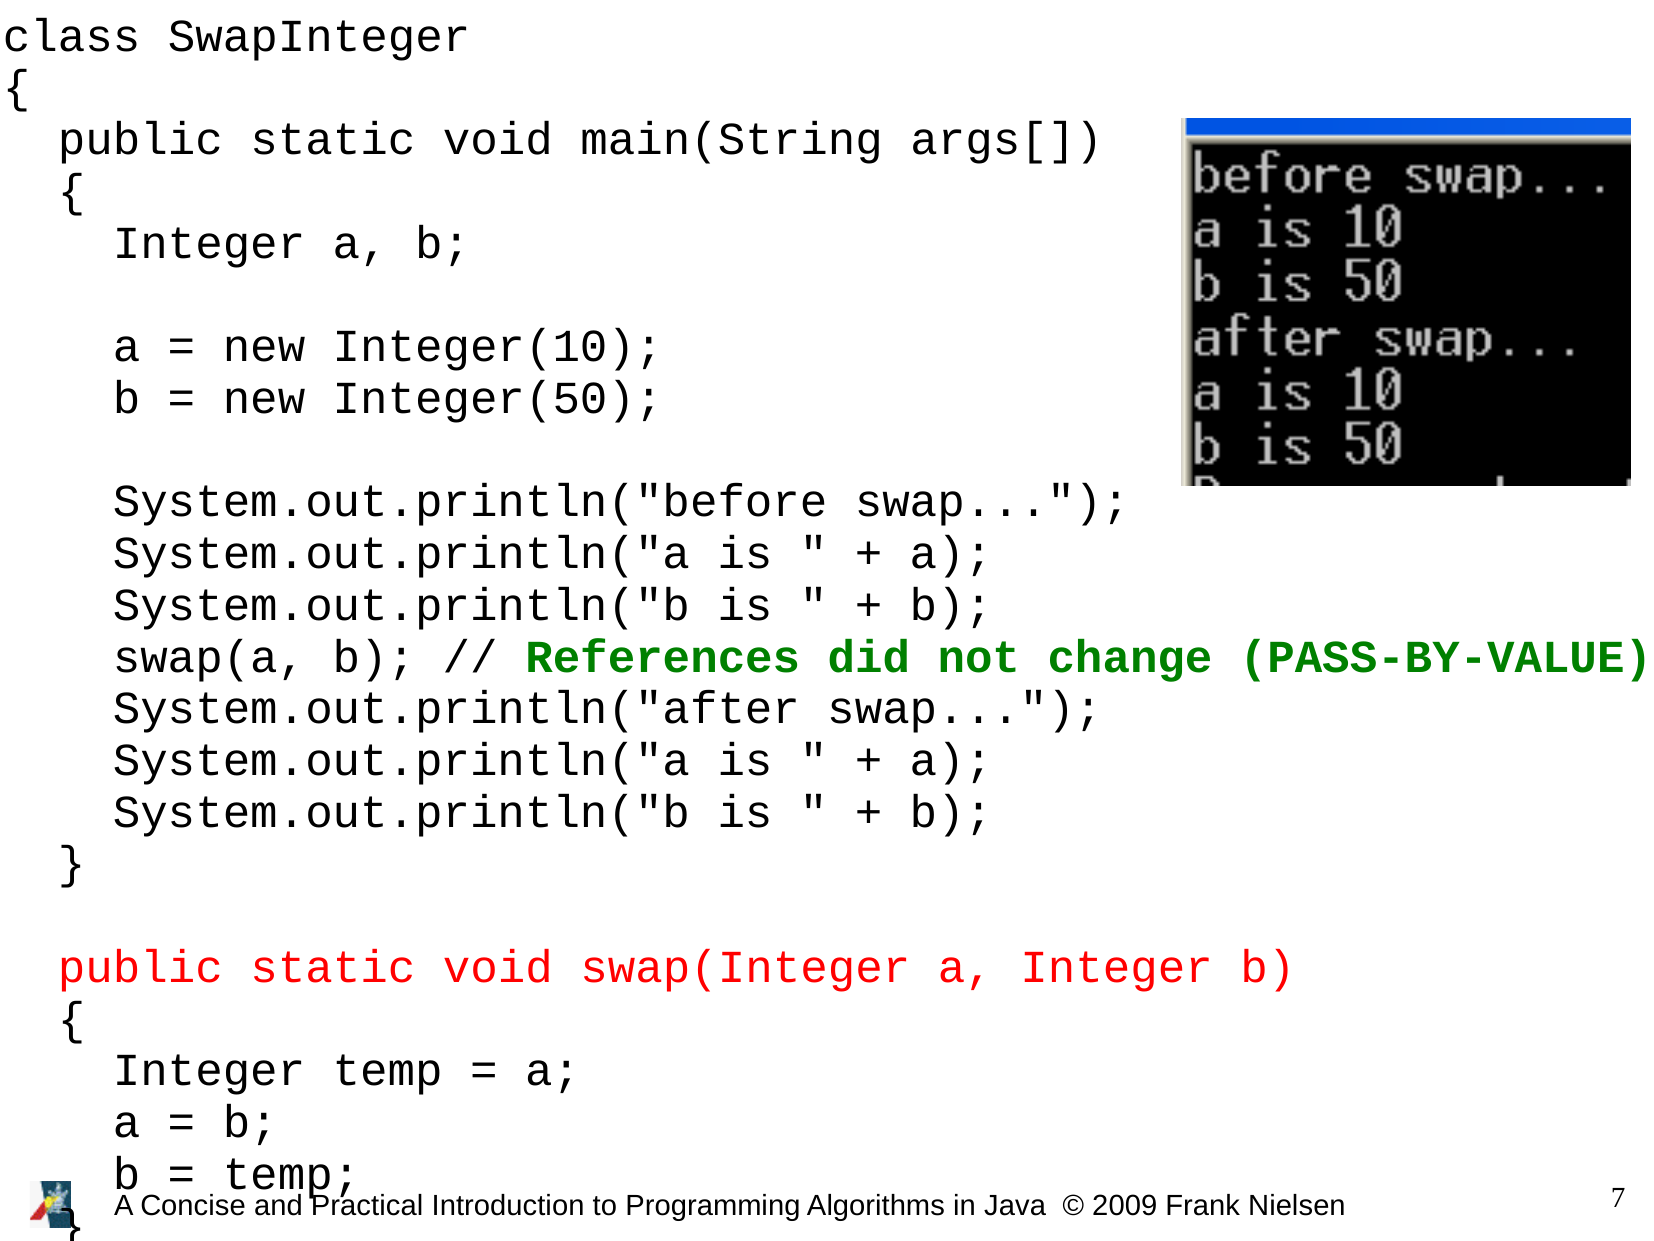

class SwapInteger
{
 public static void main(String args[])
 {
 Integer a, b;
 a = new Integer(10);
 b = new Integer(50);
 System.out.println("before swap...");
 System.out.println("a is " + a);
 System.out.println("b is " + b);
 swap(a, b); // References did not change (PASS-BY-VALUE)
 System.out.println("after swap...");
 System.out.println("a is " + a);
 System.out.println("b is " + b);
 }
 public static void swap(Integer a, Integer b)
 {
 Integer temp = a;
 a = b;
 b = temp;
 }
}